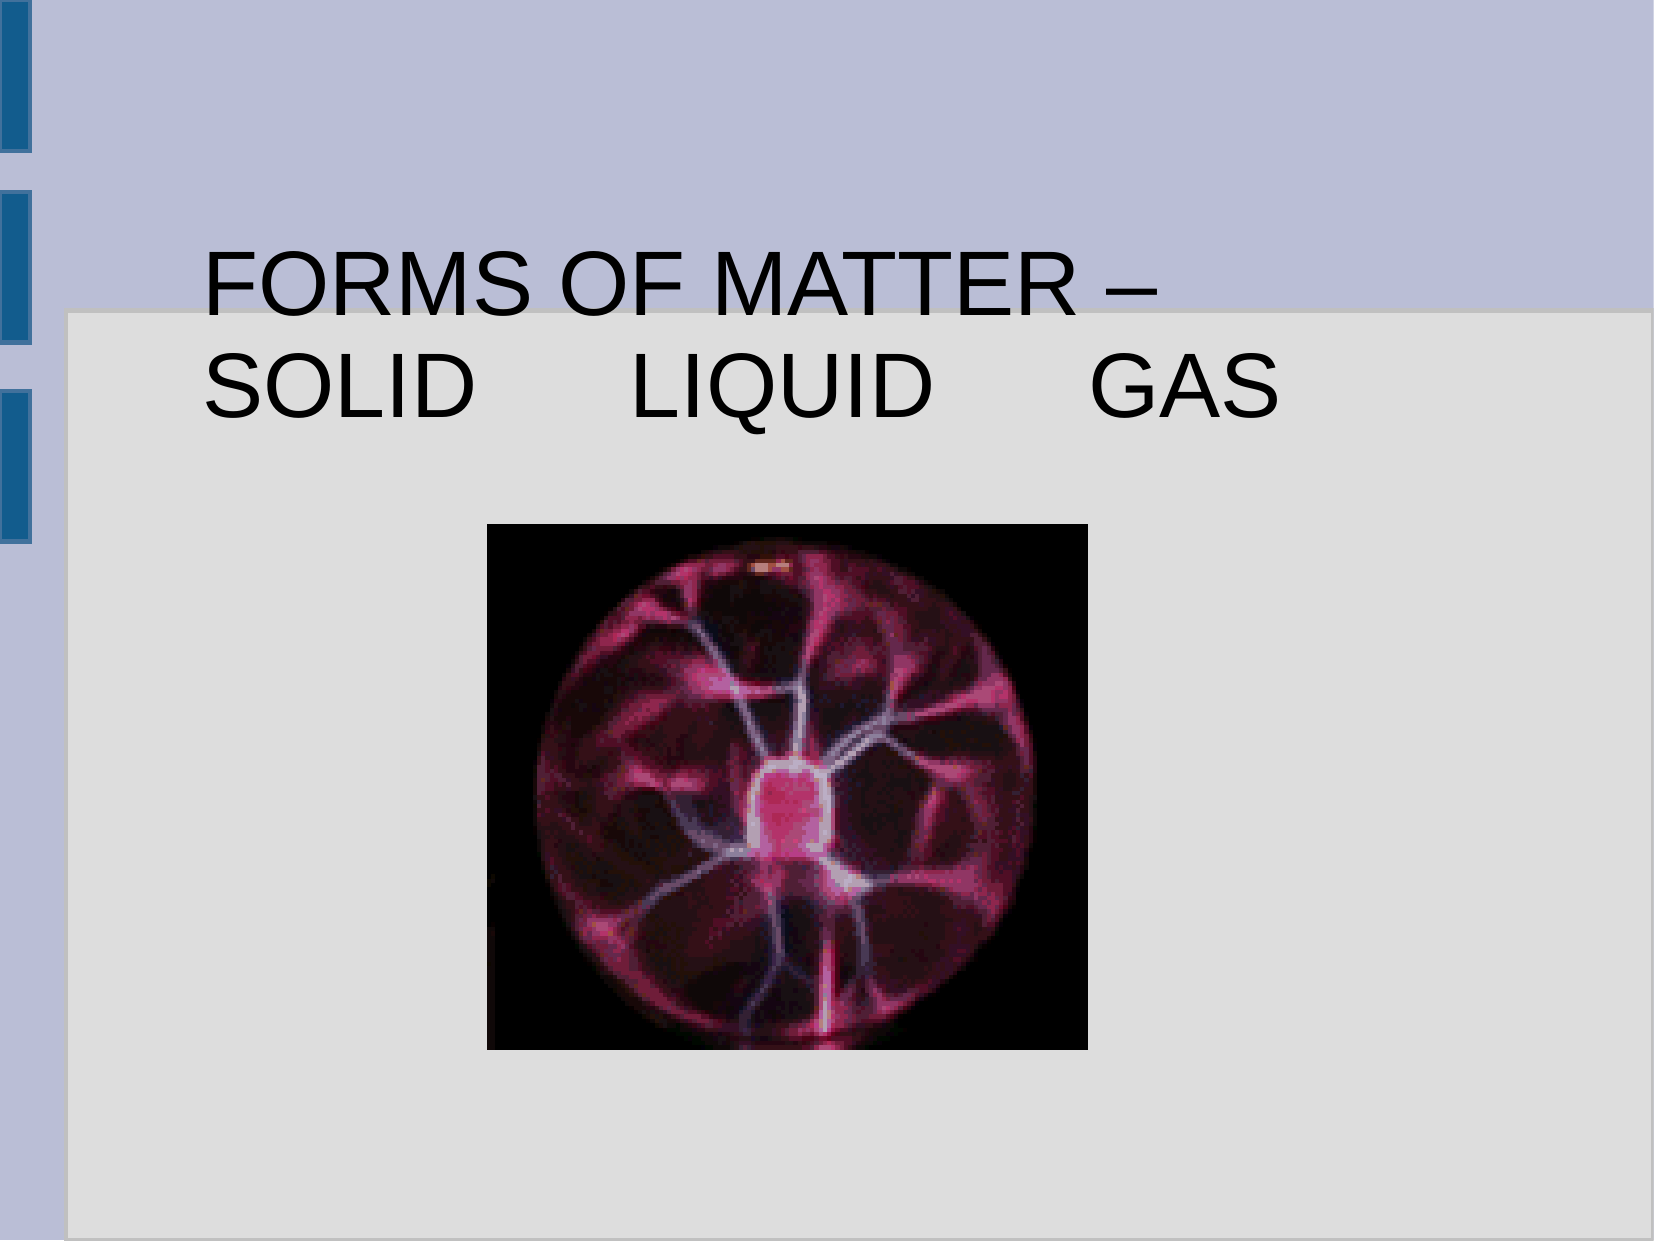

FORMS OF MATTER – SOLID LIQUID GAS